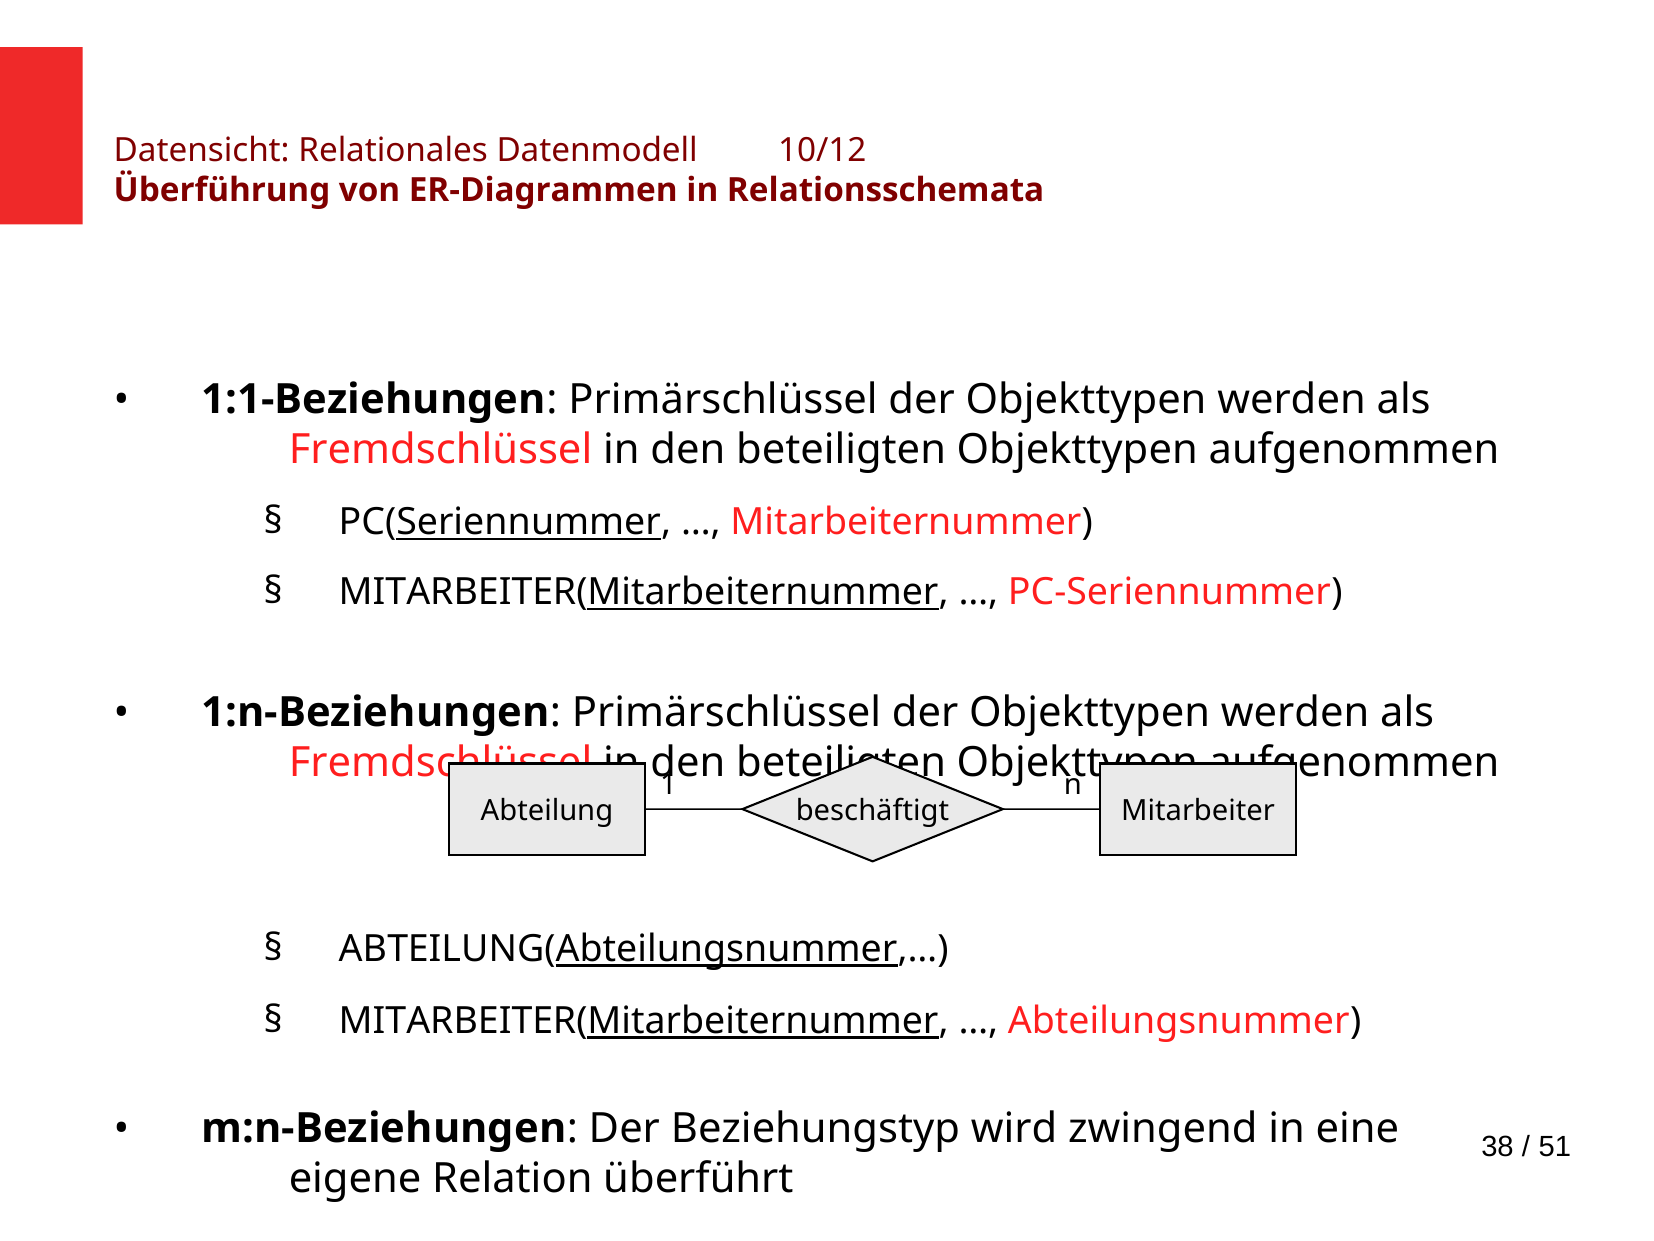

# Datensicht: Relationales Datenmodell 	10/12 Überführung von ER-Diagrammen in Relationsschemata
1:1-Beziehungen: Primärschlüssel der Objekttypen werden als Fremdschlüssel in den beteiligten Objekttypen aufgenommen
PC(Seriennummer, …, Mitarbeiternummer)
MITARBEITER(Mitarbeiternummer, …, PC-Seriennummer)
1:n-Beziehungen: Primärschlüssel der Objekttypen werden als Fremdschlüssel in den beteiligten Objekttypen aufgenommen
ABTEILUNG(Abteilungsnummer,…)
MITARBEITER(Mitarbeiternummer, …, Abteilungsnummer)
m:n-Beziehungen: Der Beziehungstyp wird zwingend in eine eigene Relation überführt
beschäftigt
1
n
Abteilung
Mitarbeiter
38
© Hochschule Kempten / Prof.Dr.Arthur Kolb
Folie